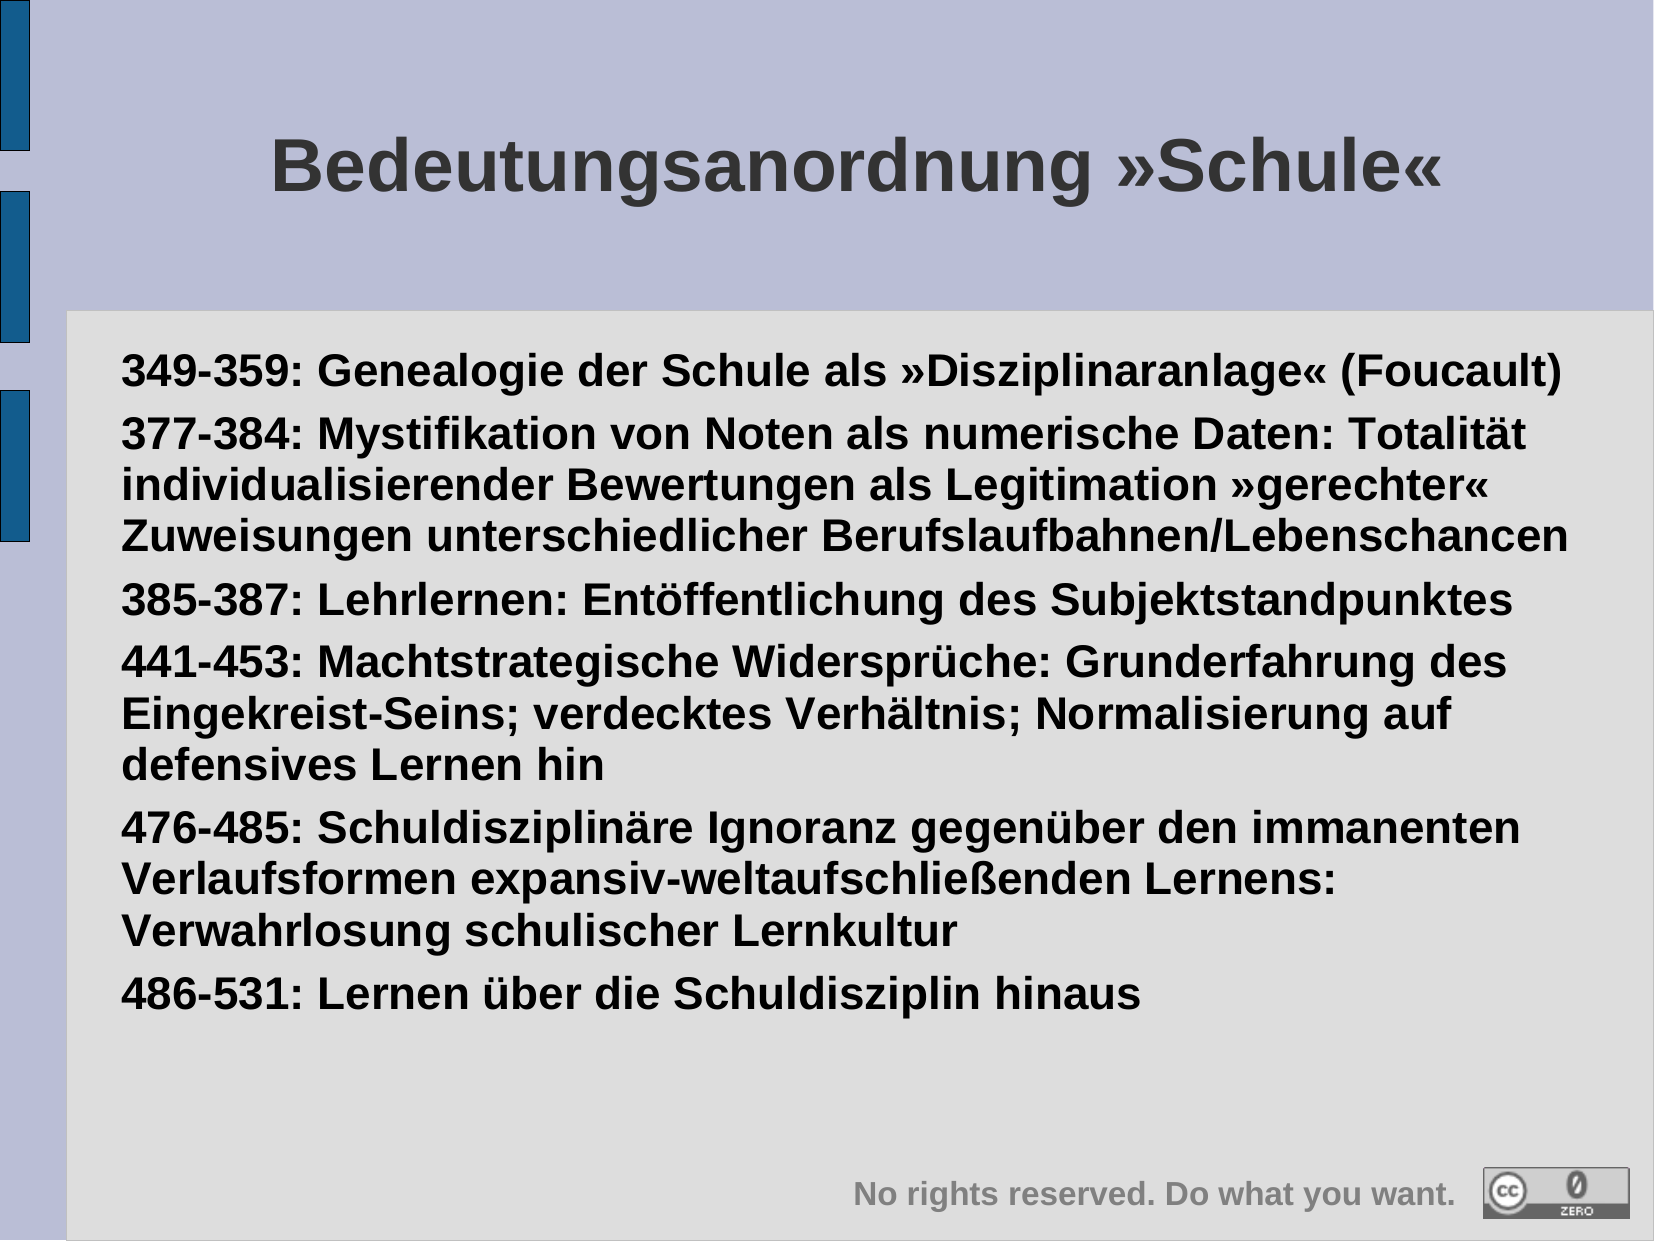

# Bedeutungsanordnung »Schule«
349-359: Genealogie der Schule als »Disziplinaranlage« (Foucault)
377-384: Mystifikation von Noten als numerische Daten: Totalität individualisierender Bewertungen als Legitimation »gerechter« Zuweisungen unterschiedlicher Berufslaufbahnen/Lebenschancen
385-387: Lehrlernen: Entöffentlichung des Subjektstandpunktes
441-453: Machtstrategische Widersprüche: Grunderfahrung des Eingekreist-Seins; verdecktes Verhältnis; Normalisierung auf defensives Lernen hin
476-485: Schuldisziplinäre Ignoranz gegenüber den immanenten Verlaufsformen expansiv-weltaufschließenden Lernens: Verwahrlosung schulischer Lernkultur
486-531: Lernen über die Schuldisziplin hinaus
No rights reserved. Do what you want.